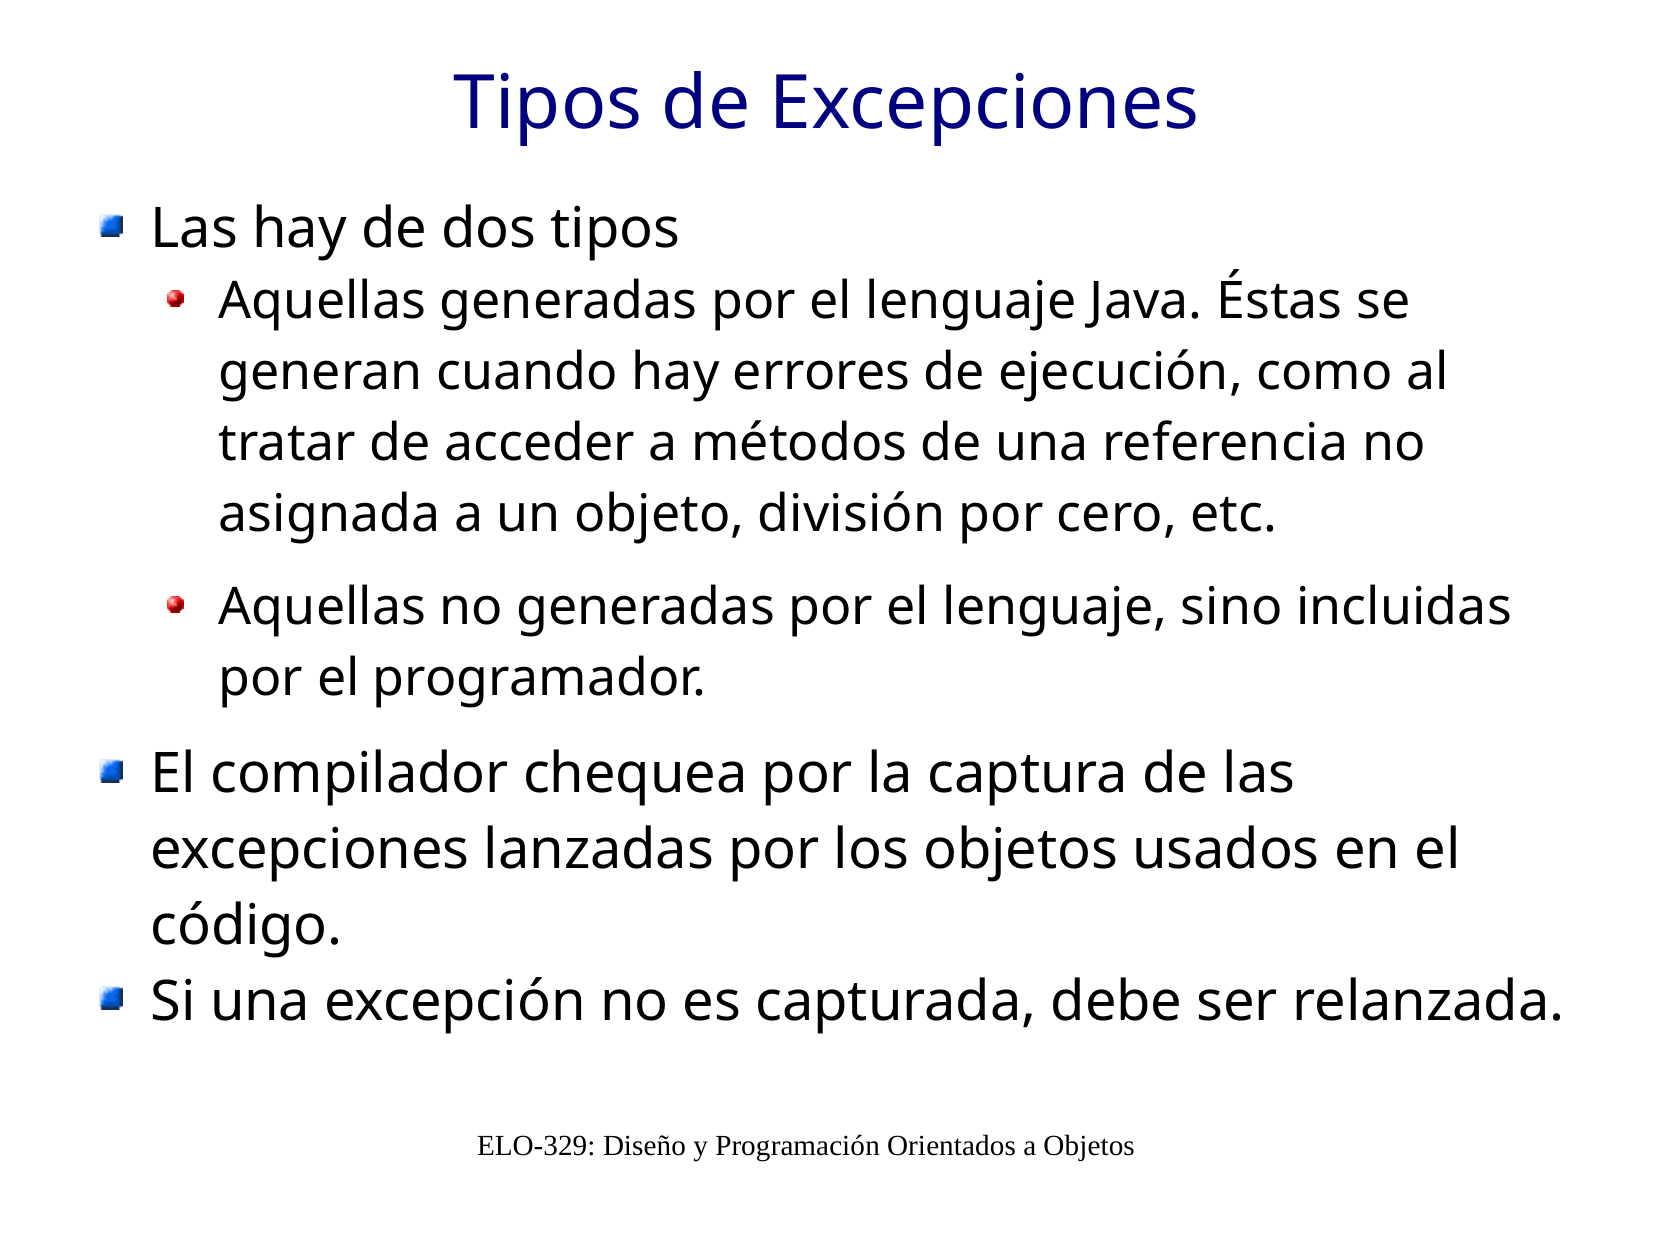

# Tipos de Excepciones
Las hay de dos tipos
Aquellas generadas por el lenguaje Java. Éstas se generan cuando hay errores de ejecución, como al tratar de acceder a métodos de una referencia no asignada a un objeto, división por cero, etc.
Aquellas no generadas por el lenguaje, sino incluidas por el programador.
El compilador chequea por la captura de las excepciones lanzadas por los objetos usados en el código.
Si una excepción no es capturada, debe ser relanzada.